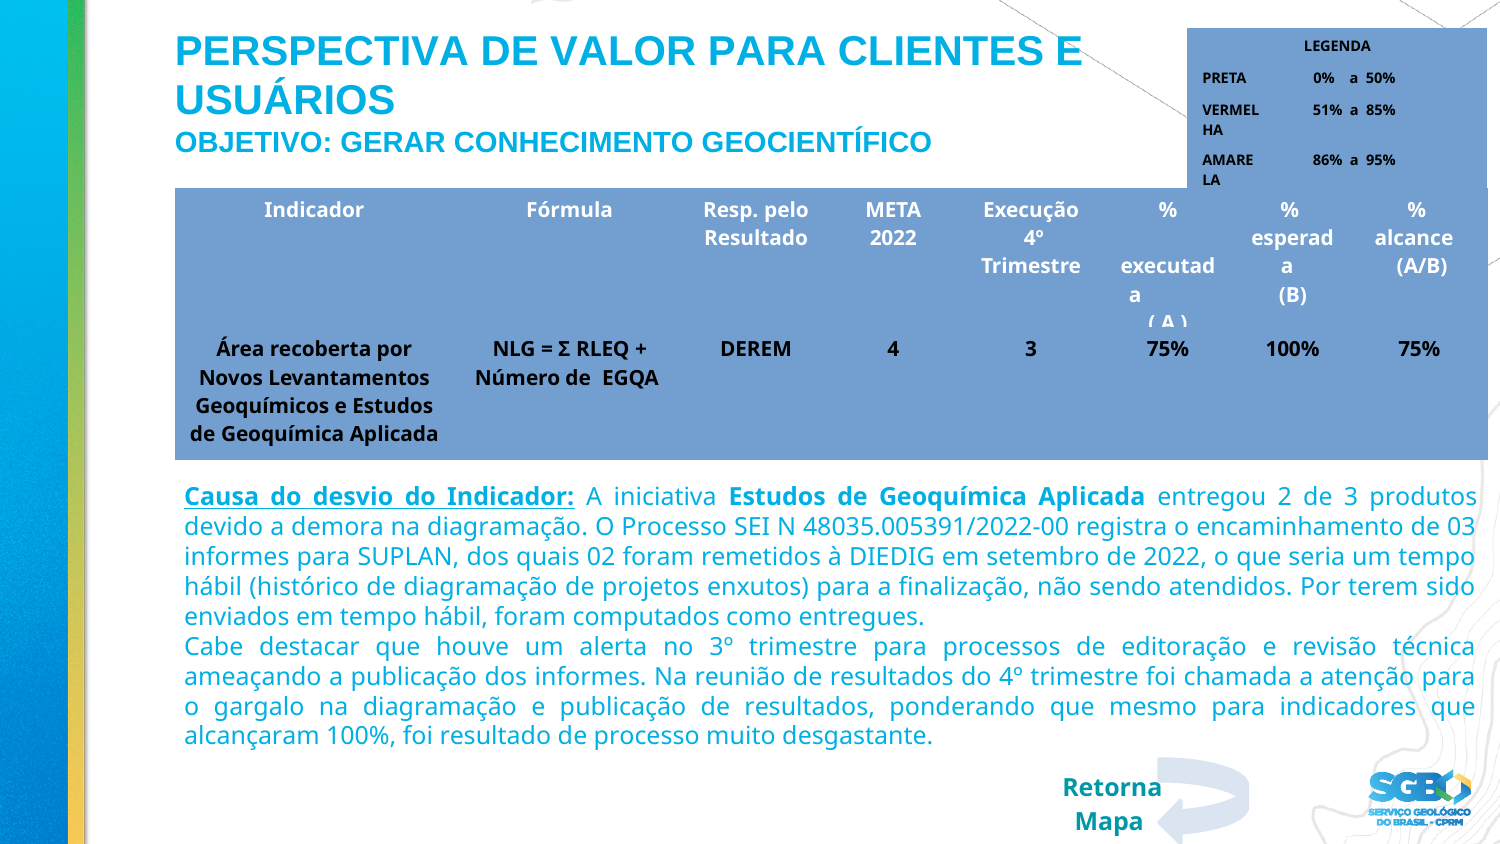

PERSPECTIVA DE VALOR PARA CLIENTES E USUÁRIOS
PERSPECTIVA DE VALOR PARA CLIENTES E USUÁRIOS
OBJETIVO: GERAR CONHECIMENTO GEOCIENTÍFICO
| LEGENDA | | |
| --- | --- | --- |
| PRETA | 0% a 50% | |
| VERMELHA | 51% a 85% | |
| AMARELA | 86% a 95% | |
| VERDE | 96% a 100% | |
| Indicador | Fórmula | Resp. pelo Resultado | META 2022 | Execução 4º Trimestre | % executada ( A ) | % esperada (B) | % alcance (A/B) |
| --- | --- | --- | --- | --- | --- | --- | --- |
| Área recoberta por Novos Levantamentos Geoquímicos e Estudos de Geoquímica Aplicada | NLG = Σ RLEQ + Número de EGQA | DEREM | 4 | 3 | 75% | 100% | 75% |
Observação: A meta de 32.000 km² de Novos Levantamentos Geoquímicos Sistemáticos foi alcançada, contabilizada como 01 entrega.
Causa do desvio do Indicador: A iniciativa Estudos de Geoquímica Aplicada entregou 2 de 3 produtos devido a demora na diagramação. O Processo SEI N 48035.005391/2022-00 registra o encaminhamento de 03 informes para SUPLAN, dos quais 02 foram remetidos à DIEDIG em setembro de 2022, o que seria um tempo hábil (histórico de diagramação de projetos enxutos) para a finalização, não sendo atendidos. Por terem sido enviados em tempo hábil, foram computados como entregues.
Cabe destacar que houve um alerta no 3º trimestre para processos de editoração e revisão técnica ameaçando a publicação dos informes. Na reunião de resultados do 4º trimestre foi chamada a atenção para o gargalo na diagramação e publicação de resultados, ponderando que mesmo para indicadores que alcançaram 100%, foi resultado de processo muito desgastante.
Retorna Mapa